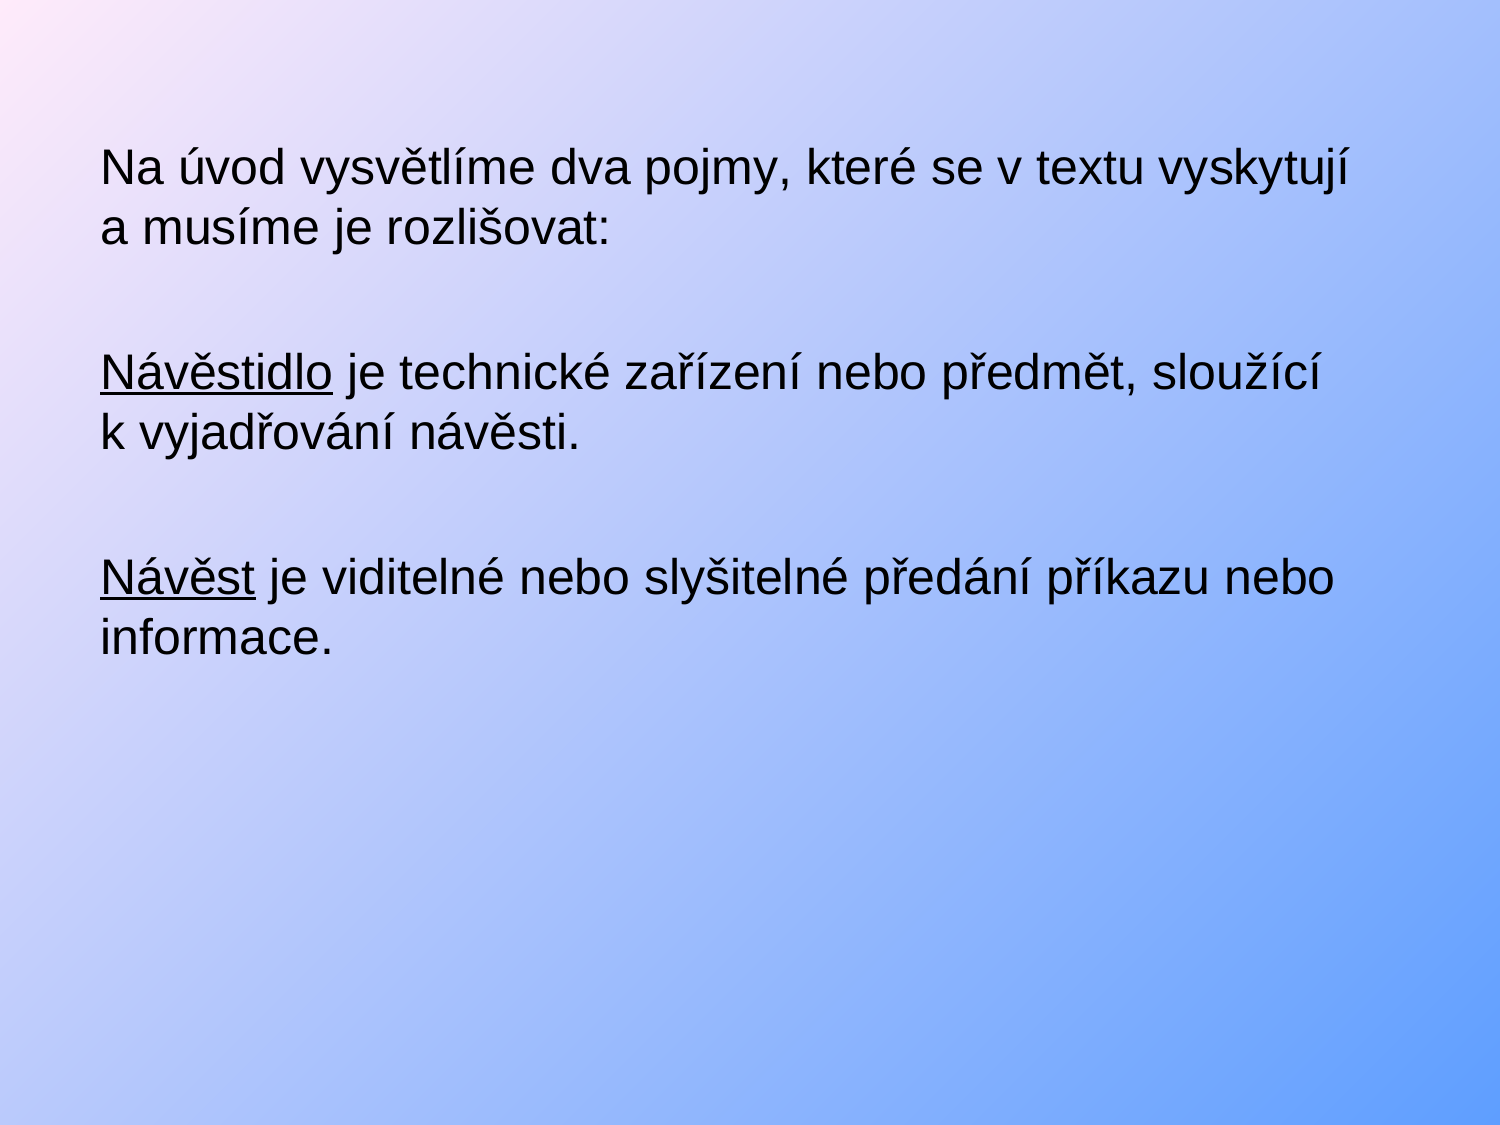

# Na úvod vysvětlíme dva pojmy, které se v textu vyskytují a musíme je rozlišovat:
 Návěstidlo je technické zařízení nebo předmět, sloužící
k vyjadřování návěsti.
 Návěst je viditelné nebo slyšitelné předání příkazu nebo informace.